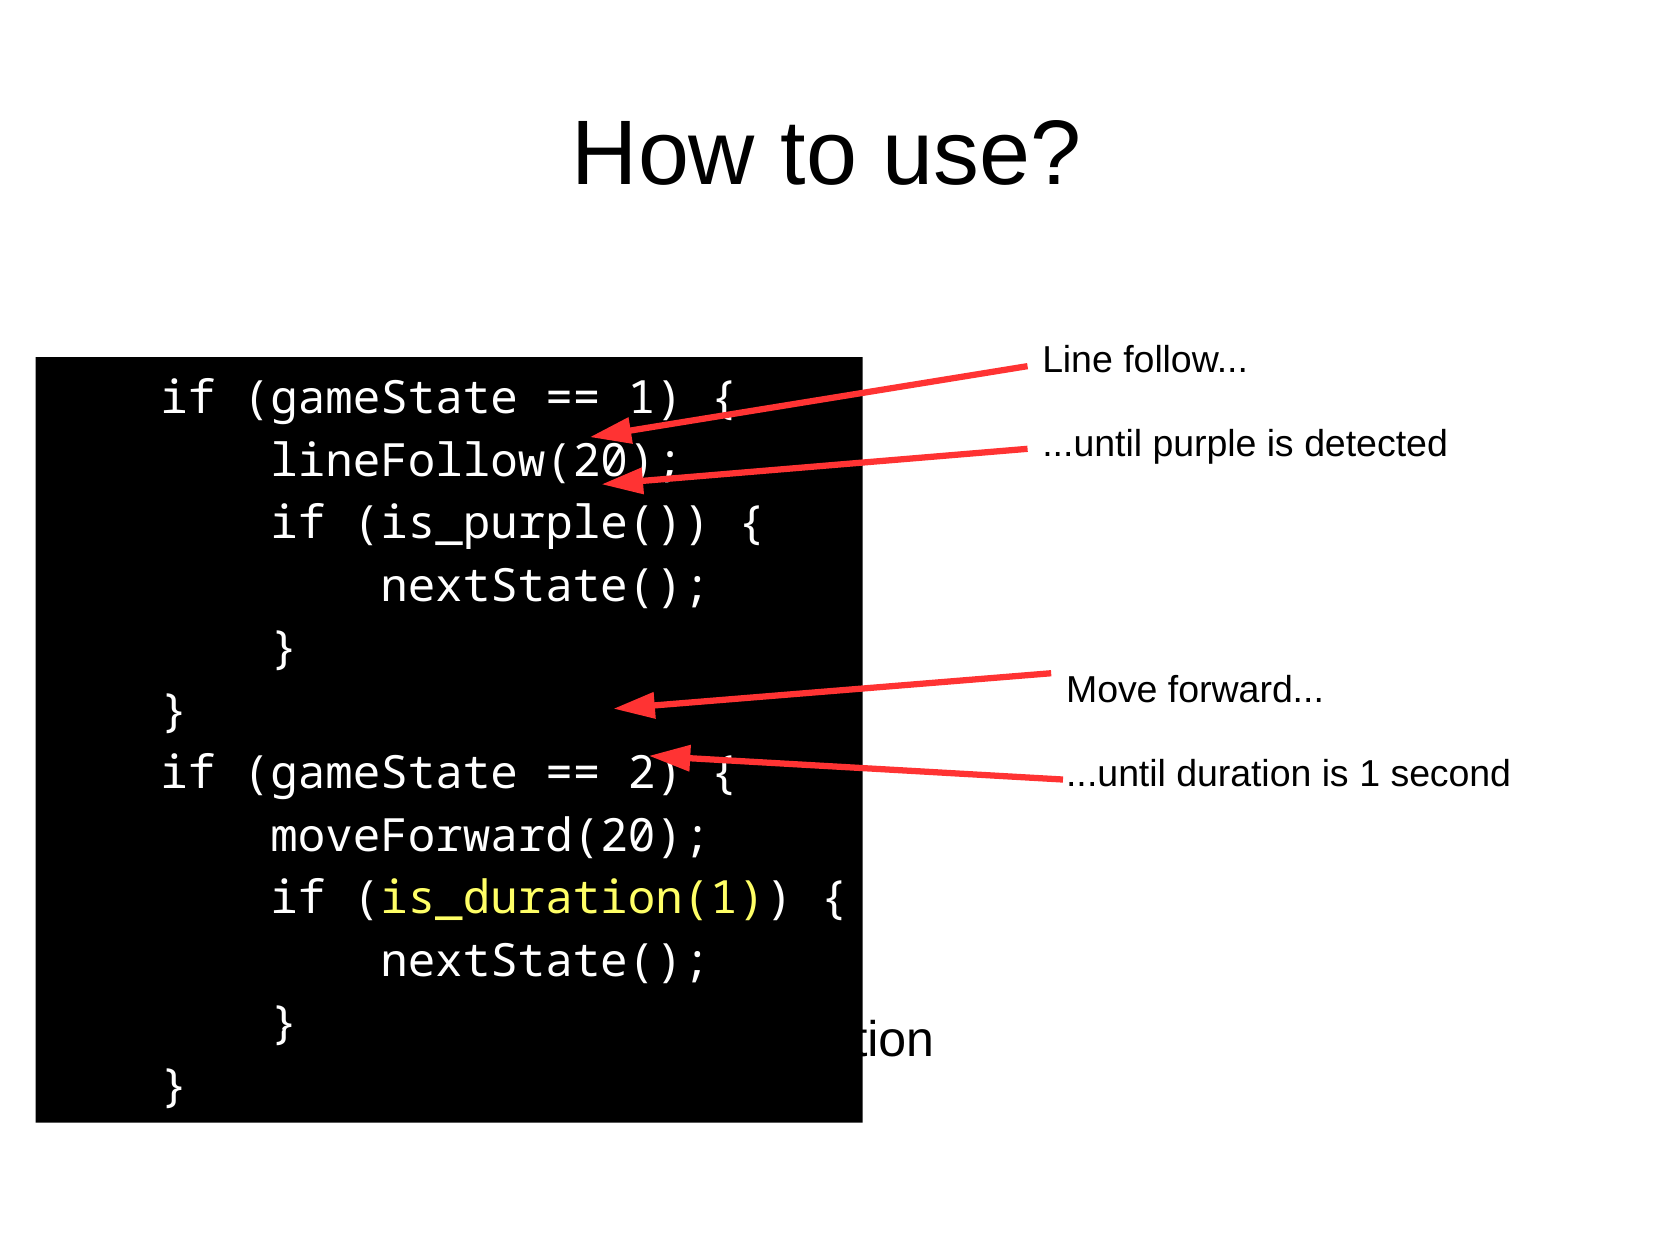

# How to use?
Line follow...
...until purple is detected
 if (gameState == 1) {
 lineFollow(20);
 if (is_purple()) {
 nextState();
 }
 }
 if (gameState == 2) {
 moveForward(20);
 if (is_duration(1)) {
 nextState();
 }
 }
Move forward...
...until duration is 1 second
Works the same as color detection